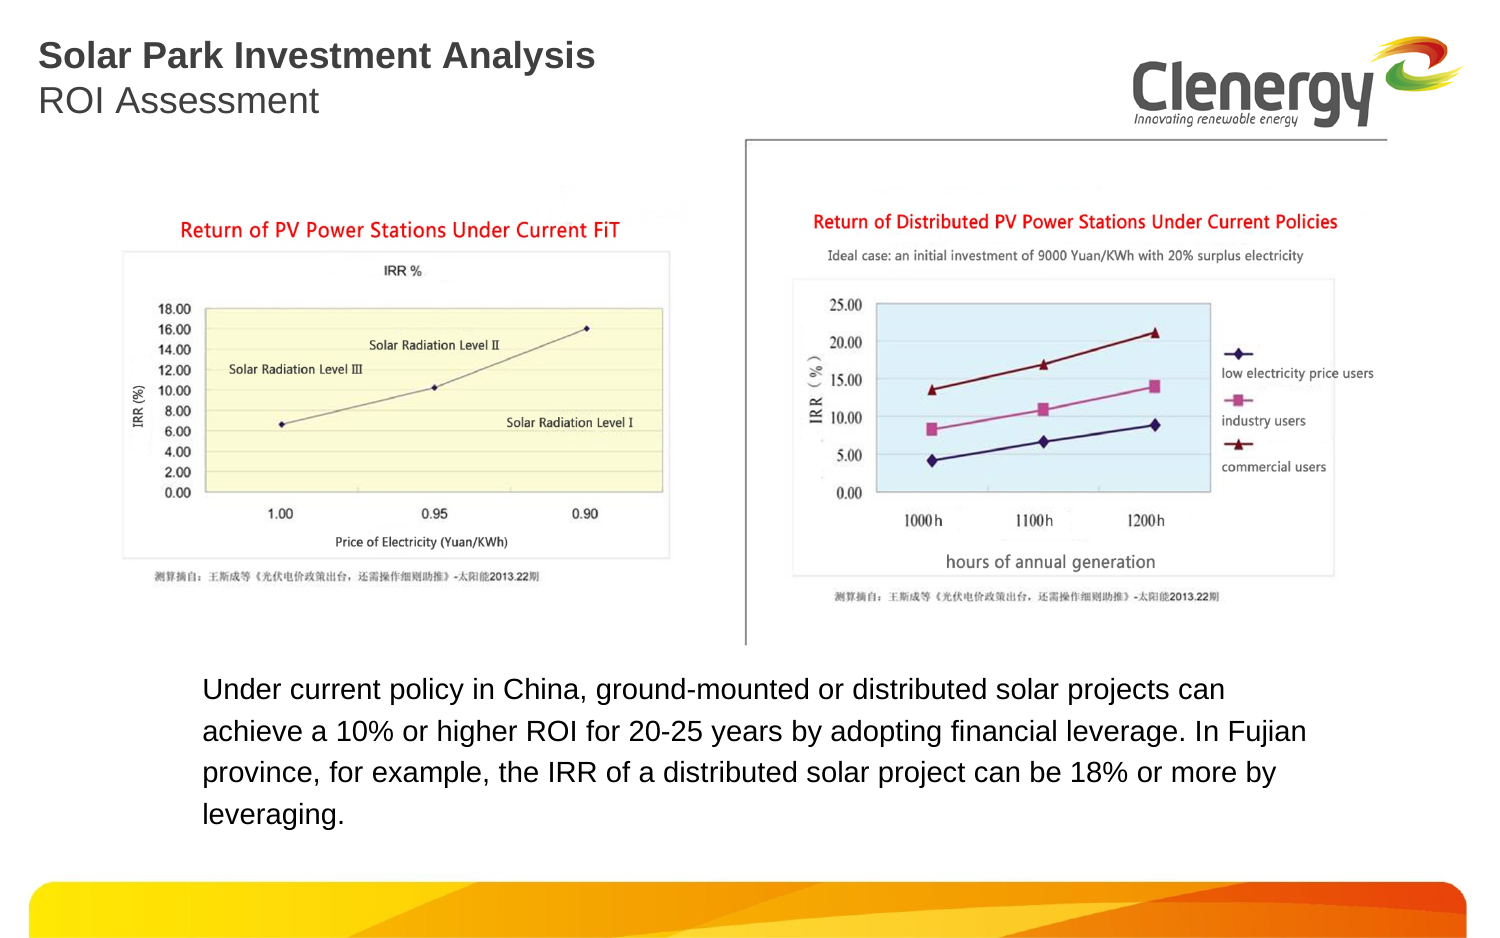

Solar Park Investment Analysis
ROI Assessment
Under current policy in China, ground-mounted or distributed solar projects can achieve a 10% or higher ROI for 20-25 years by adopting financial leverage. In Fujian province, for example, the IRR of a distributed solar project can be 18% or more by leveraging.